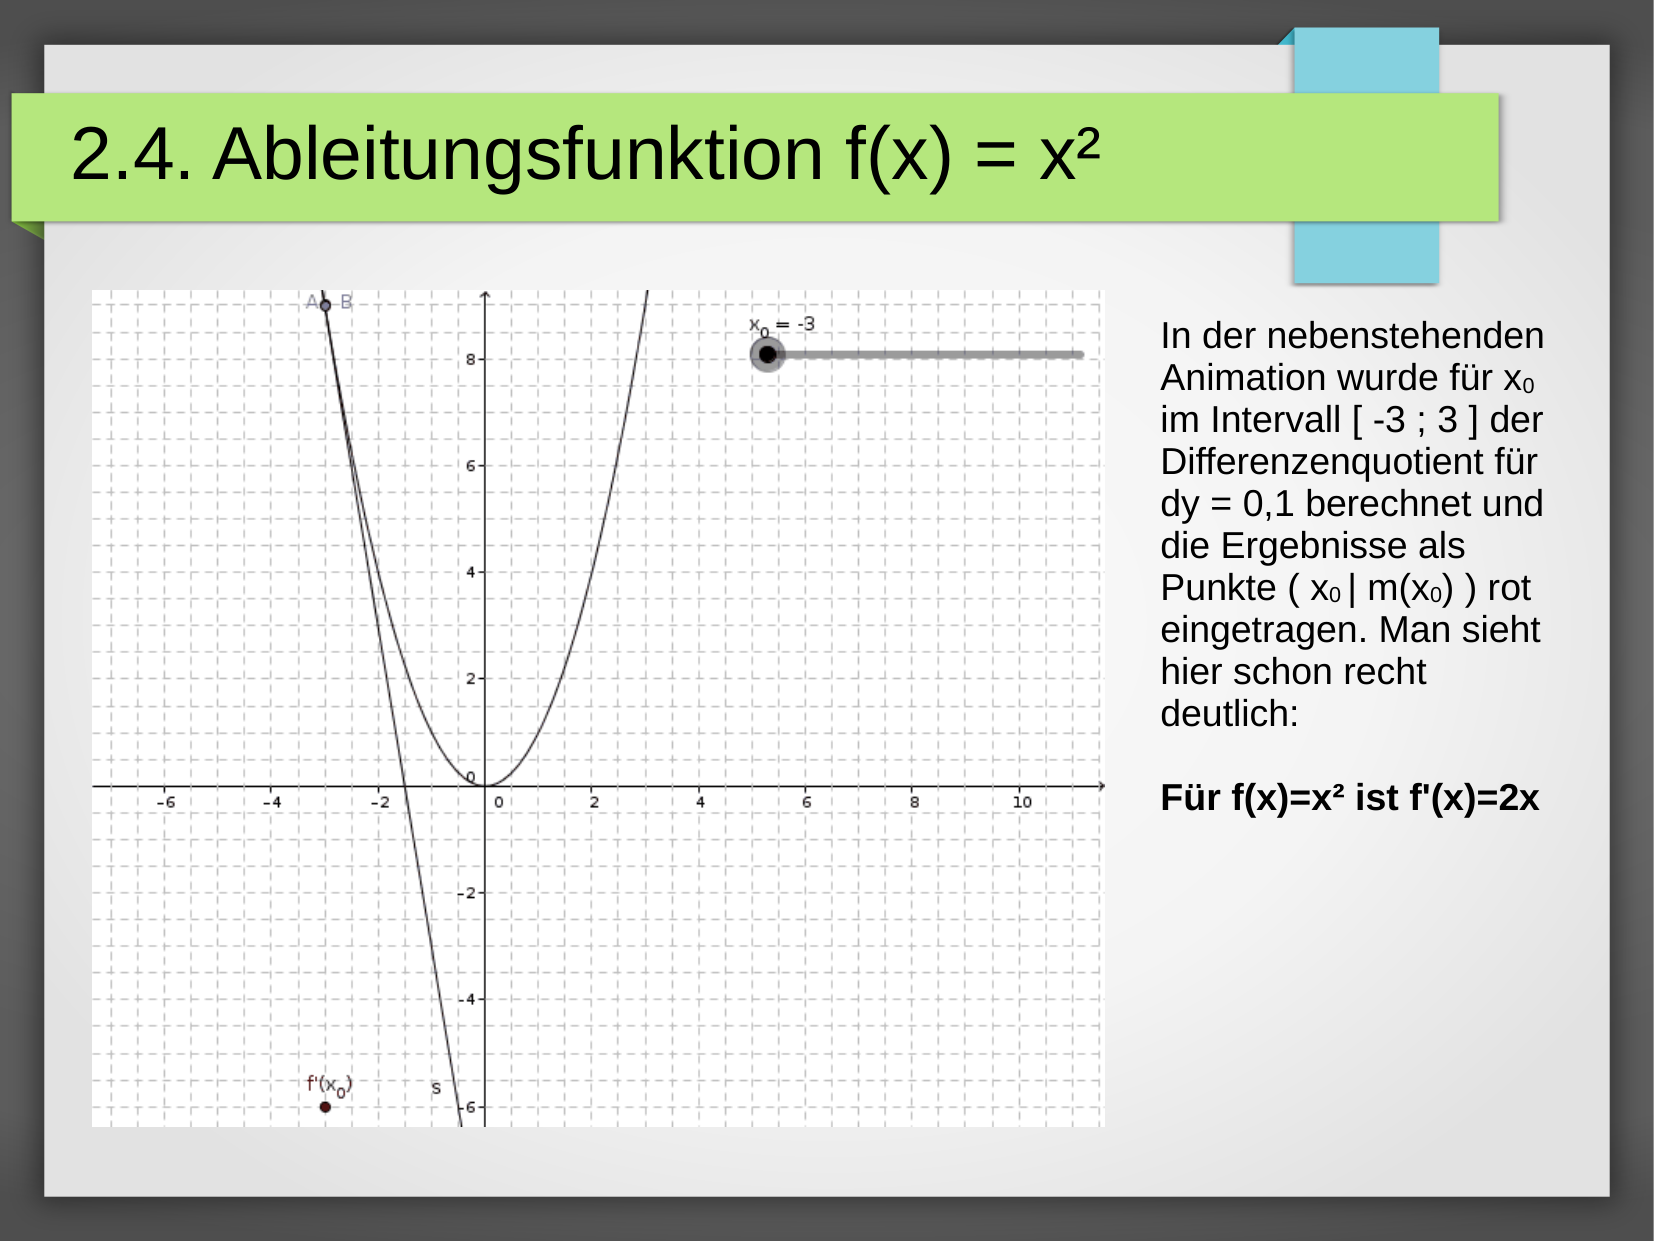

# 2.4. Ableitungsfunktion f(x) = x²
In der nebenstehenden Animation wurde für x0 im Intervall [ -3 ; 3 ] der Differenzenquotient für dy = 0,1 berechnet und die Ergebnisse als Punkte ( x0 | m(x0) ) rot eingetragen. Man sieht hier schon recht deutlich:
Für f(x)=x² ist f'(x)=2x